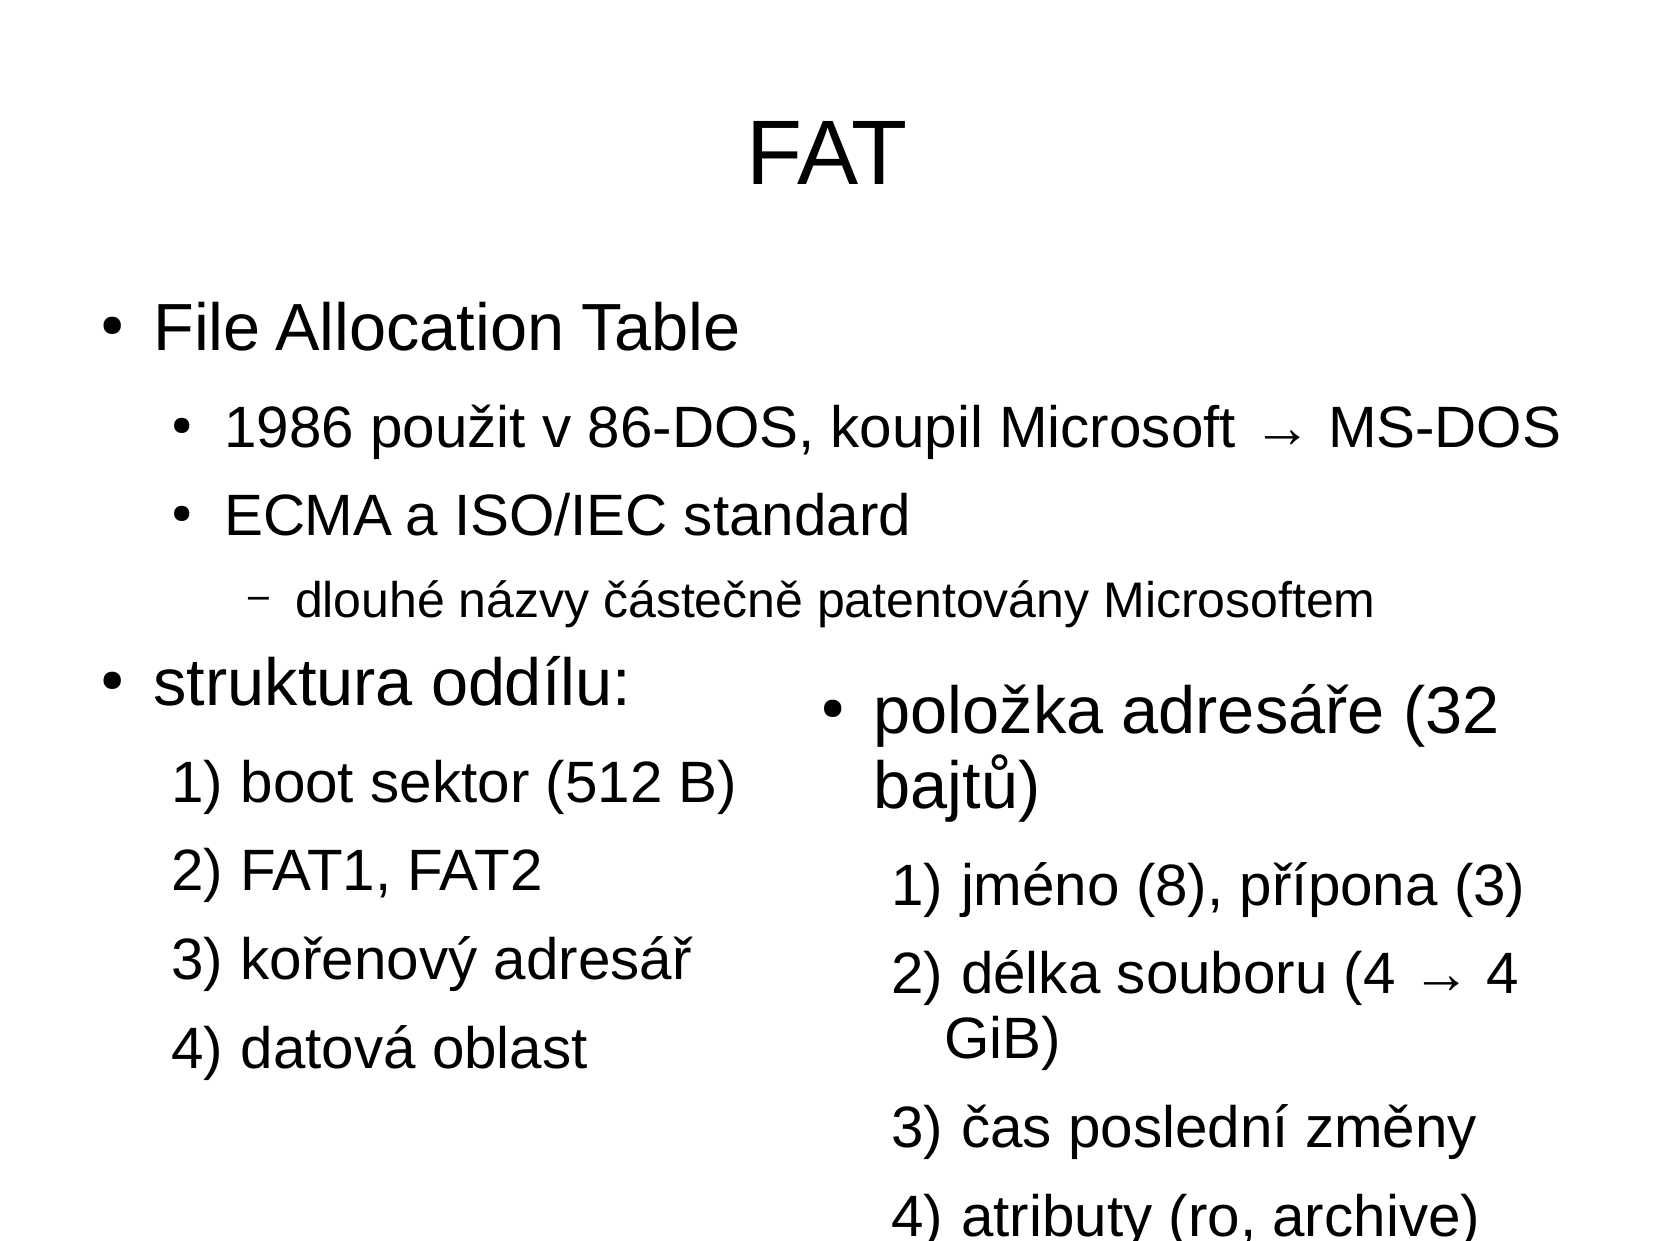

# FAT
File Allocation Table
1986 použit v 86-DOS, koupil Microsoft → MS-DOS
ECMA a ISO/IEC standard
dlouhé názvy částečně patentovány Microsoftem
struktura oddílu:
 boot sektor (512 B)
 FAT1, FAT2
 kořenový adresář
 datová oblast
položka adresáře (32 bajtů)
 jméno (8), přípona (3)
 délka souboru (4 → 4 GiB)
 čas poslední změny
 atributy (ro, archive)
 první sektor dat